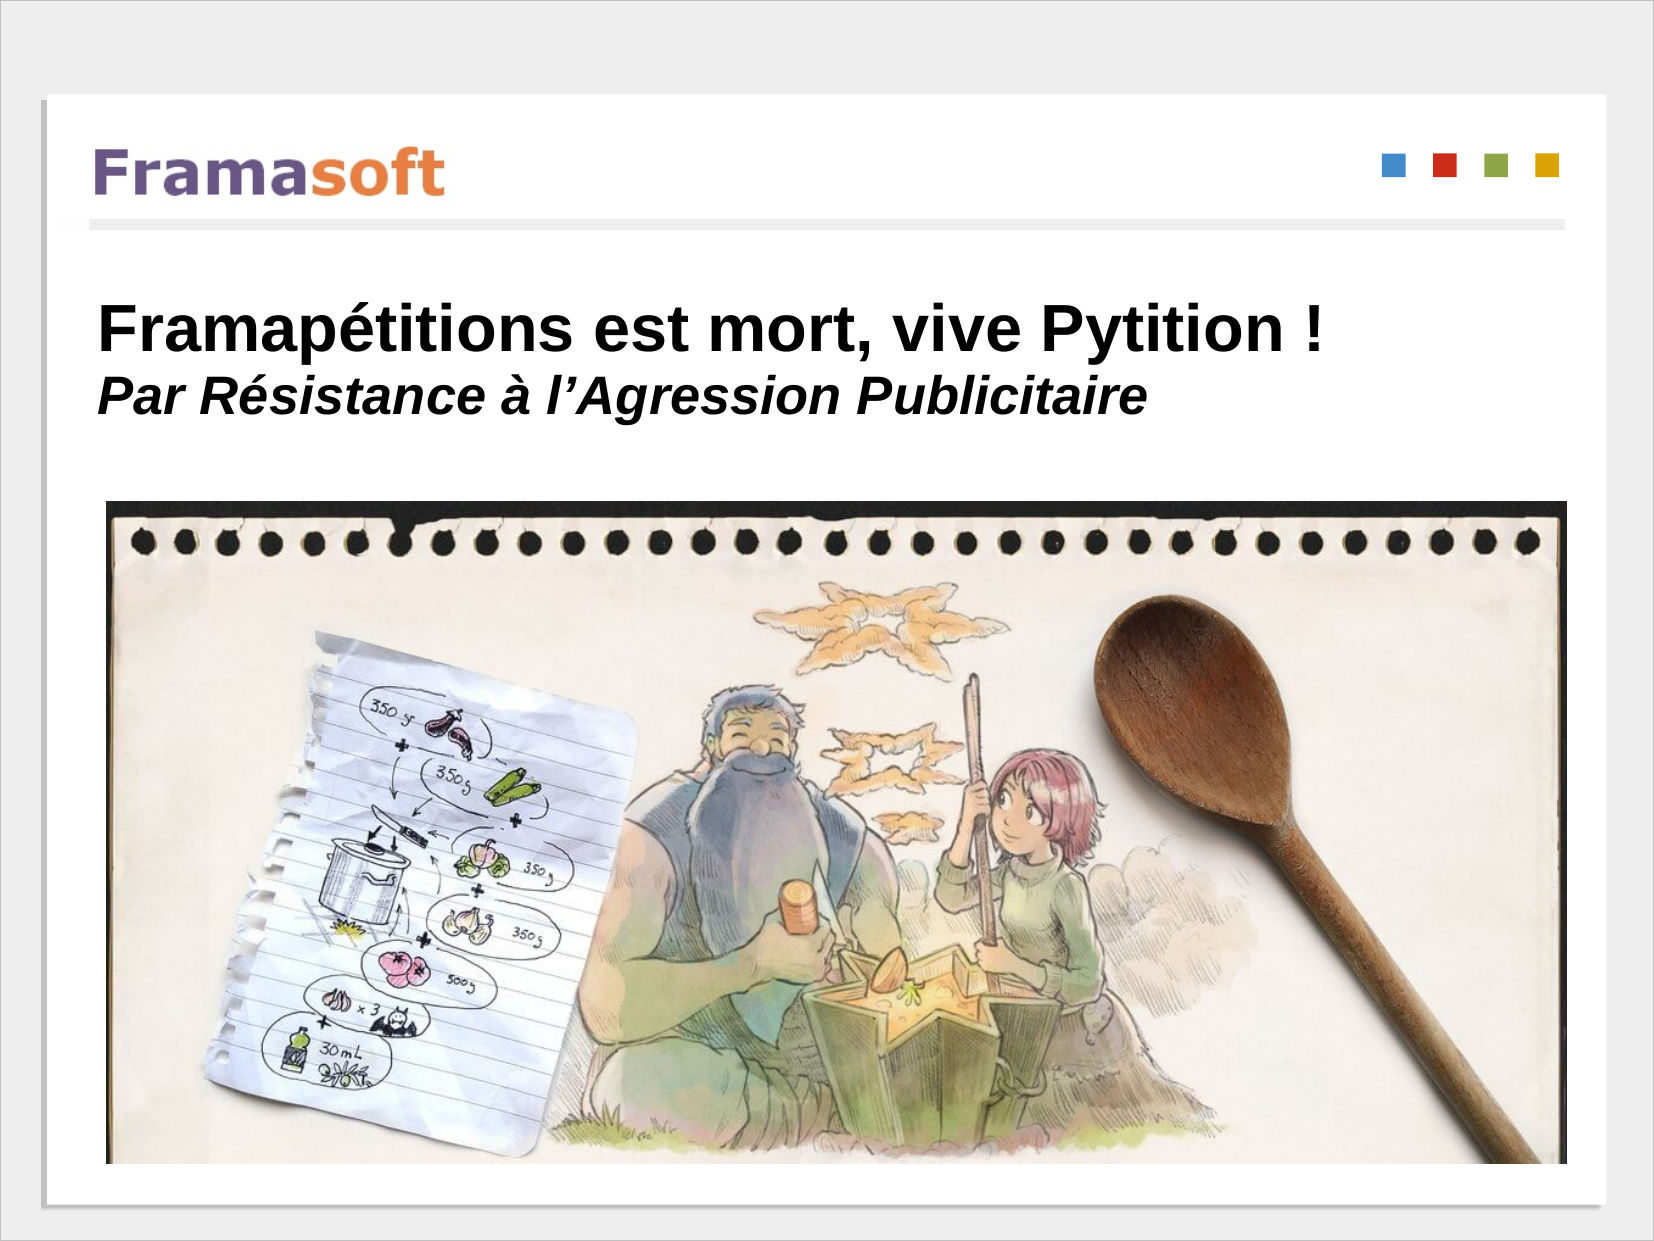

Framapétitions est mort, vive Pytition !
Par Résistance à l’Agression Publicitaire